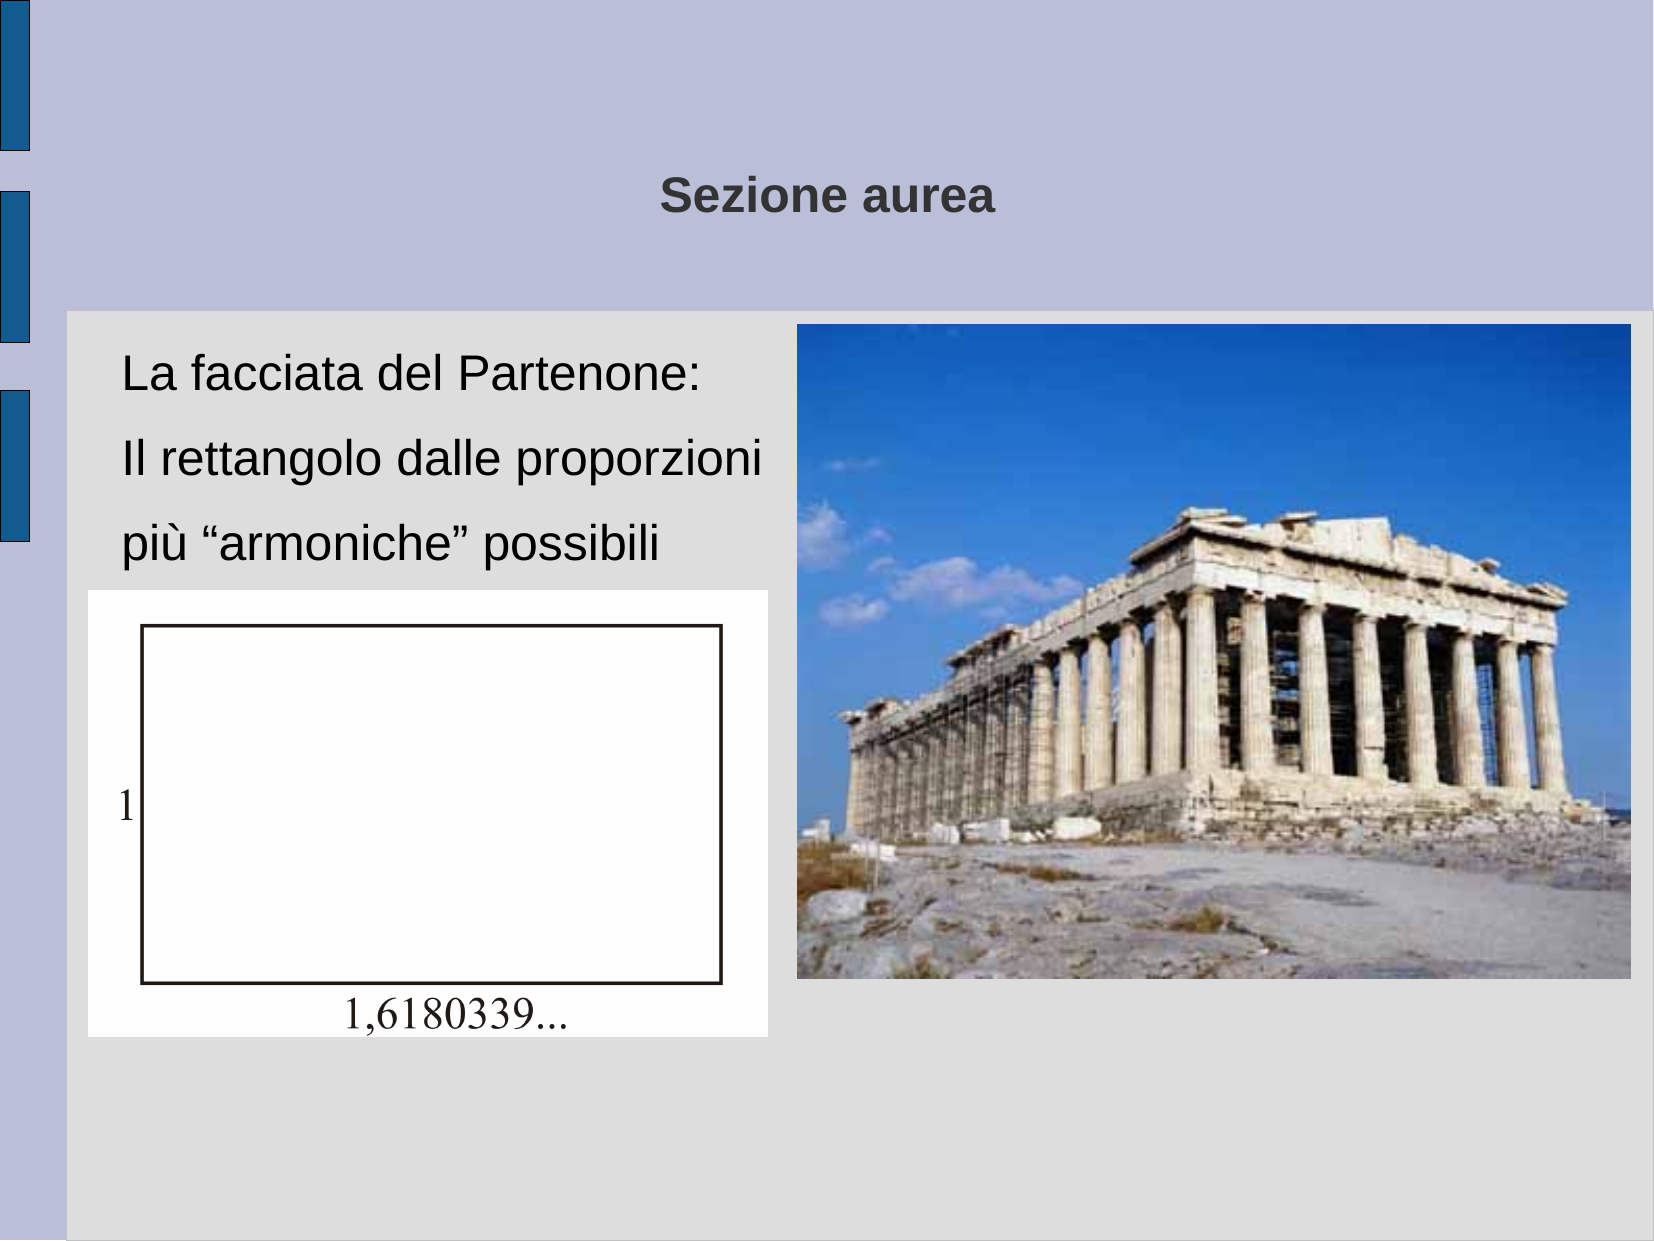

# Sezione aurea
La facciata del Partenone:
Il rettangolo dalle proporzioni
più “armoniche” possibili